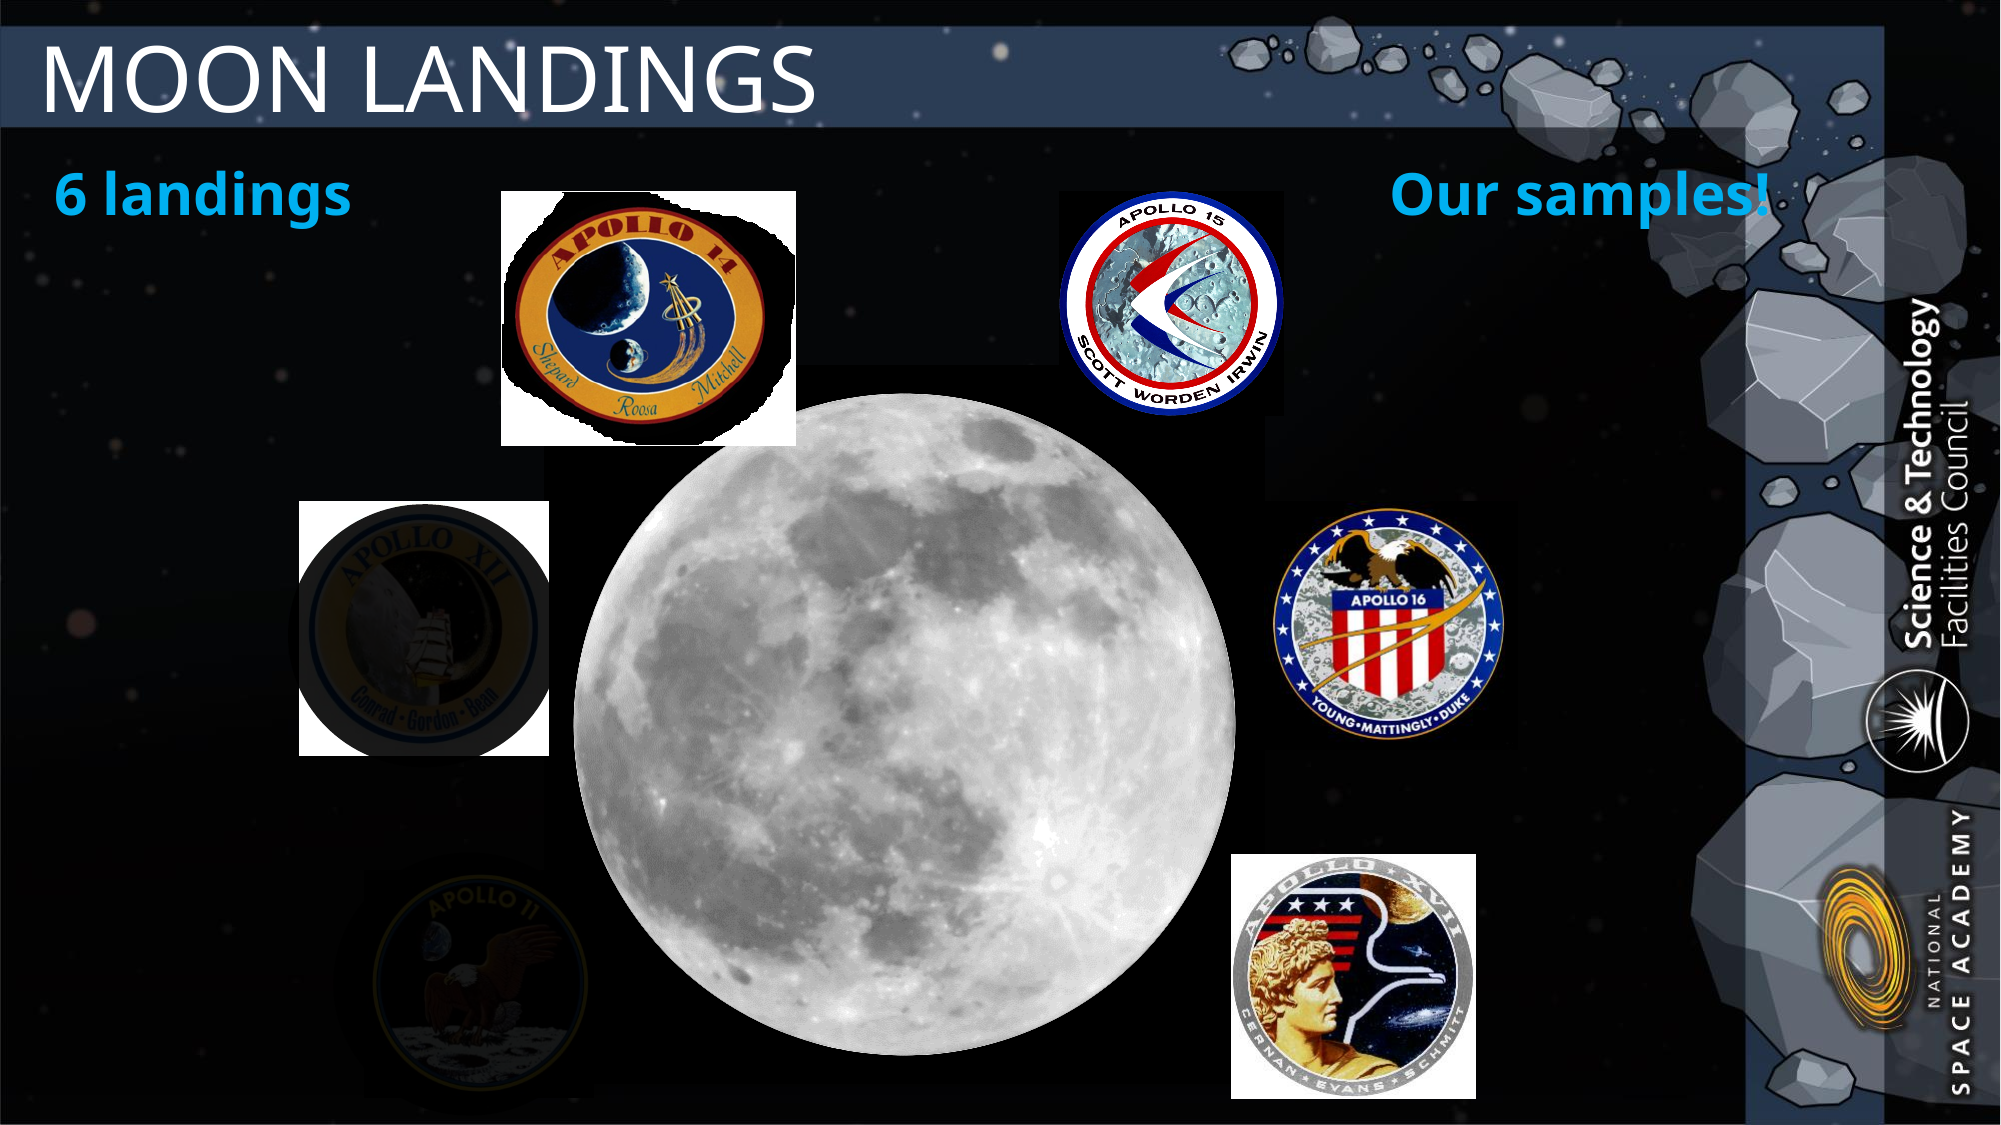

MOON LANDINGS
6 landings
Our samples!
Branding